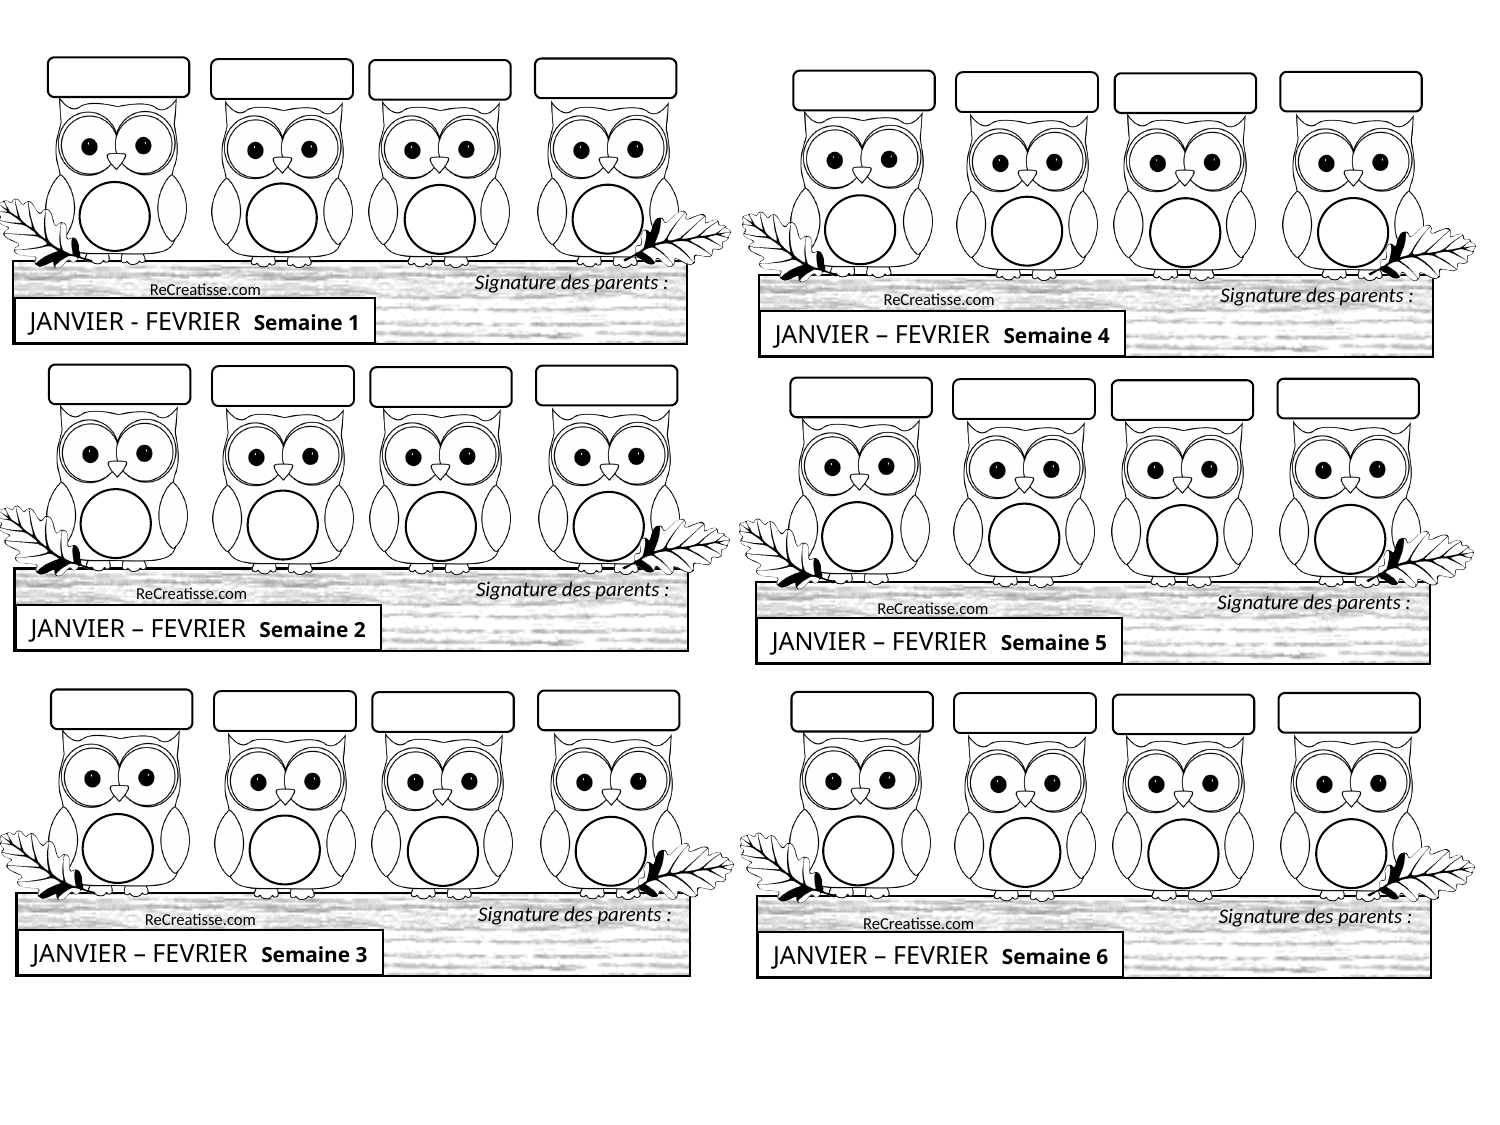

Signature des parents :
ReCreatisse.com
Signature des parents :
ReCreatisse.com
JANVIER - FEVRIER Semaine 1
JANVIER – FEVRIER Semaine 4
Signature des parents :
ReCreatisse.com
Signature des parents :
ReCreatisse.com
JANVIER – FEVRIER Semaine 2
JANVIER – FEVRIER Semaine 5
Signature des parents :
Signature des parents :
ReCreatisse.com
ReCreatisse.com
JANVIER – FEVRIER Semaine 3
JANVIER – FEVRIER Semaine 6